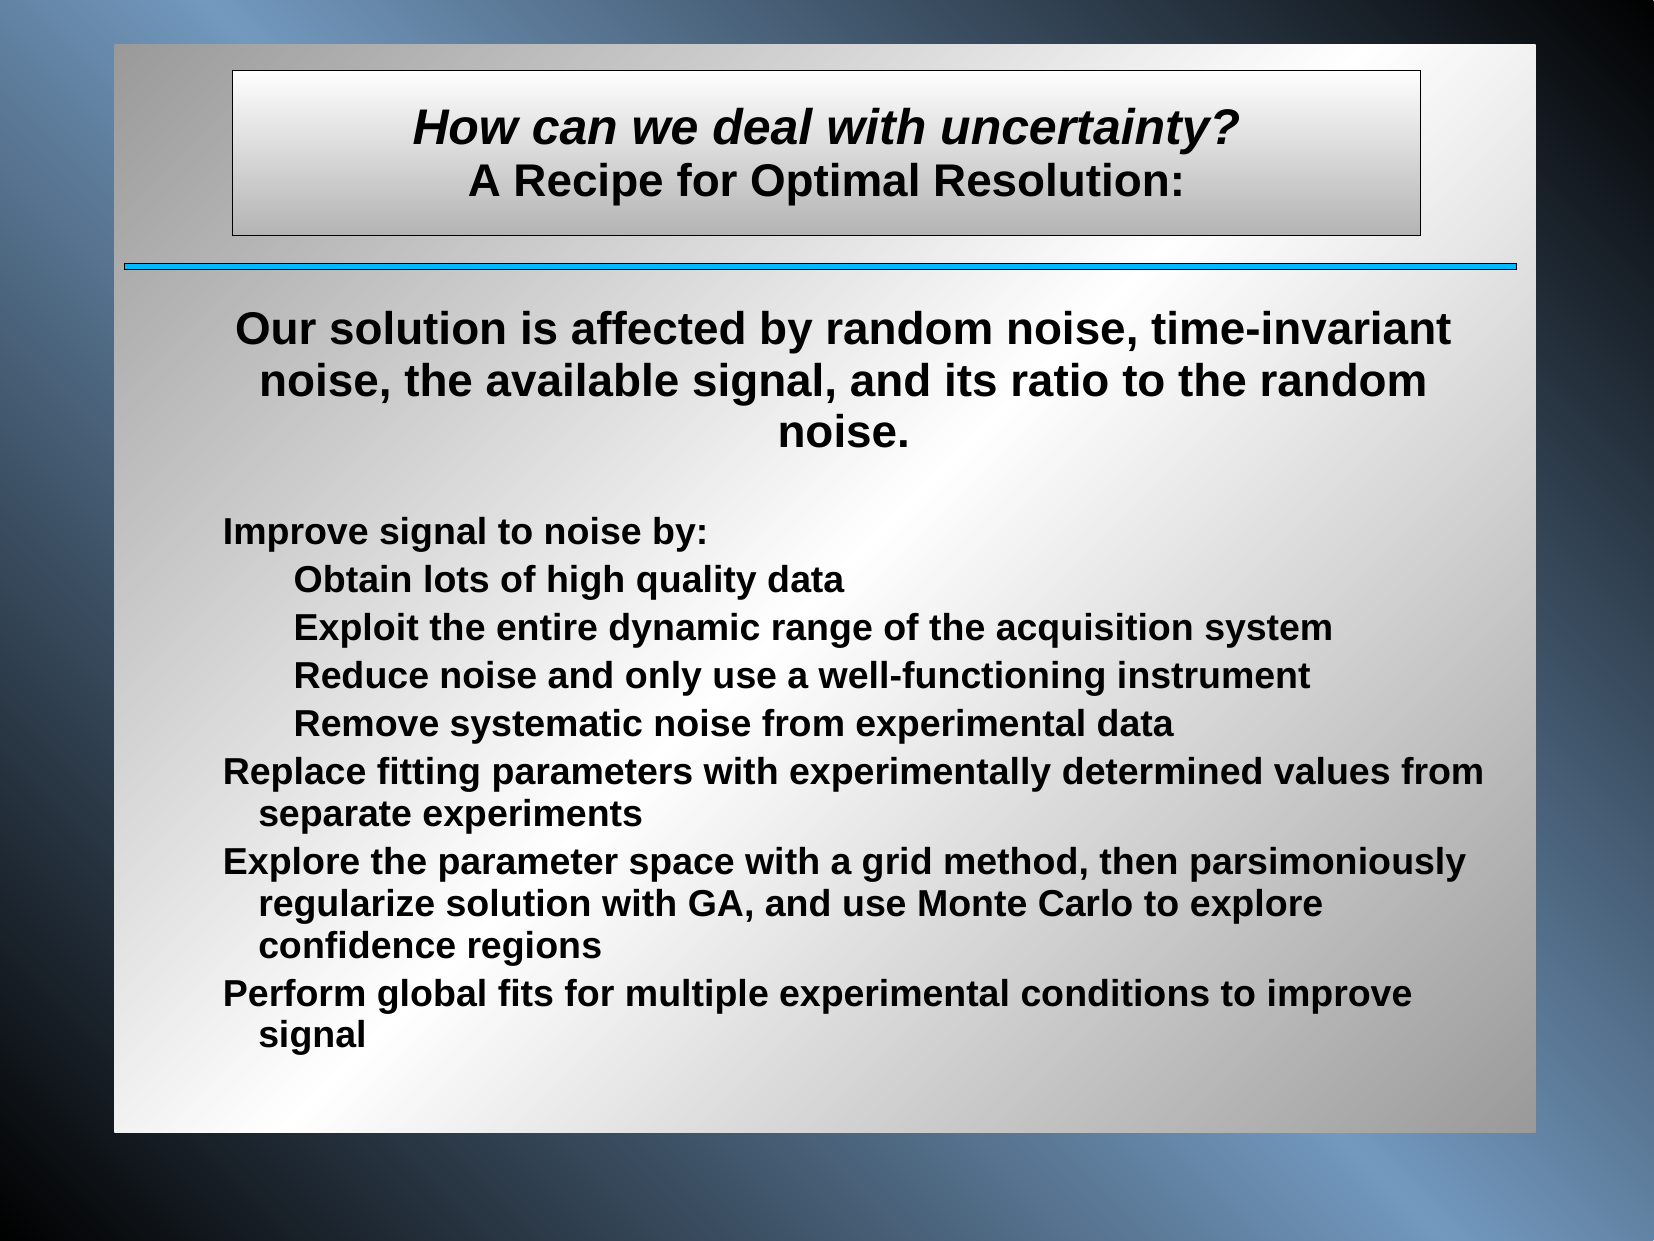

How can we deal with uncertainty?
A Recipe for Optimal Resolution:
Our solution is affected by random noise, time-invariant noise, the available signal, and its ratio to the random noise.
Improve signal to noise by:
Obtain lots of high quality data
Exploit the entire dynamic range of the acquisition system
Reduce noise and only use a well-functioning instrument
Remove systematic noise from experimental data
Replace fitting parameters with experimentally determined values from separate experiments
Explore the parameter space with a grid method, then parsimoniously regularize solution with GA, and use Monte Carlo to explore confidence regions
Perform global fits for multiple experimental conditions to improve signal